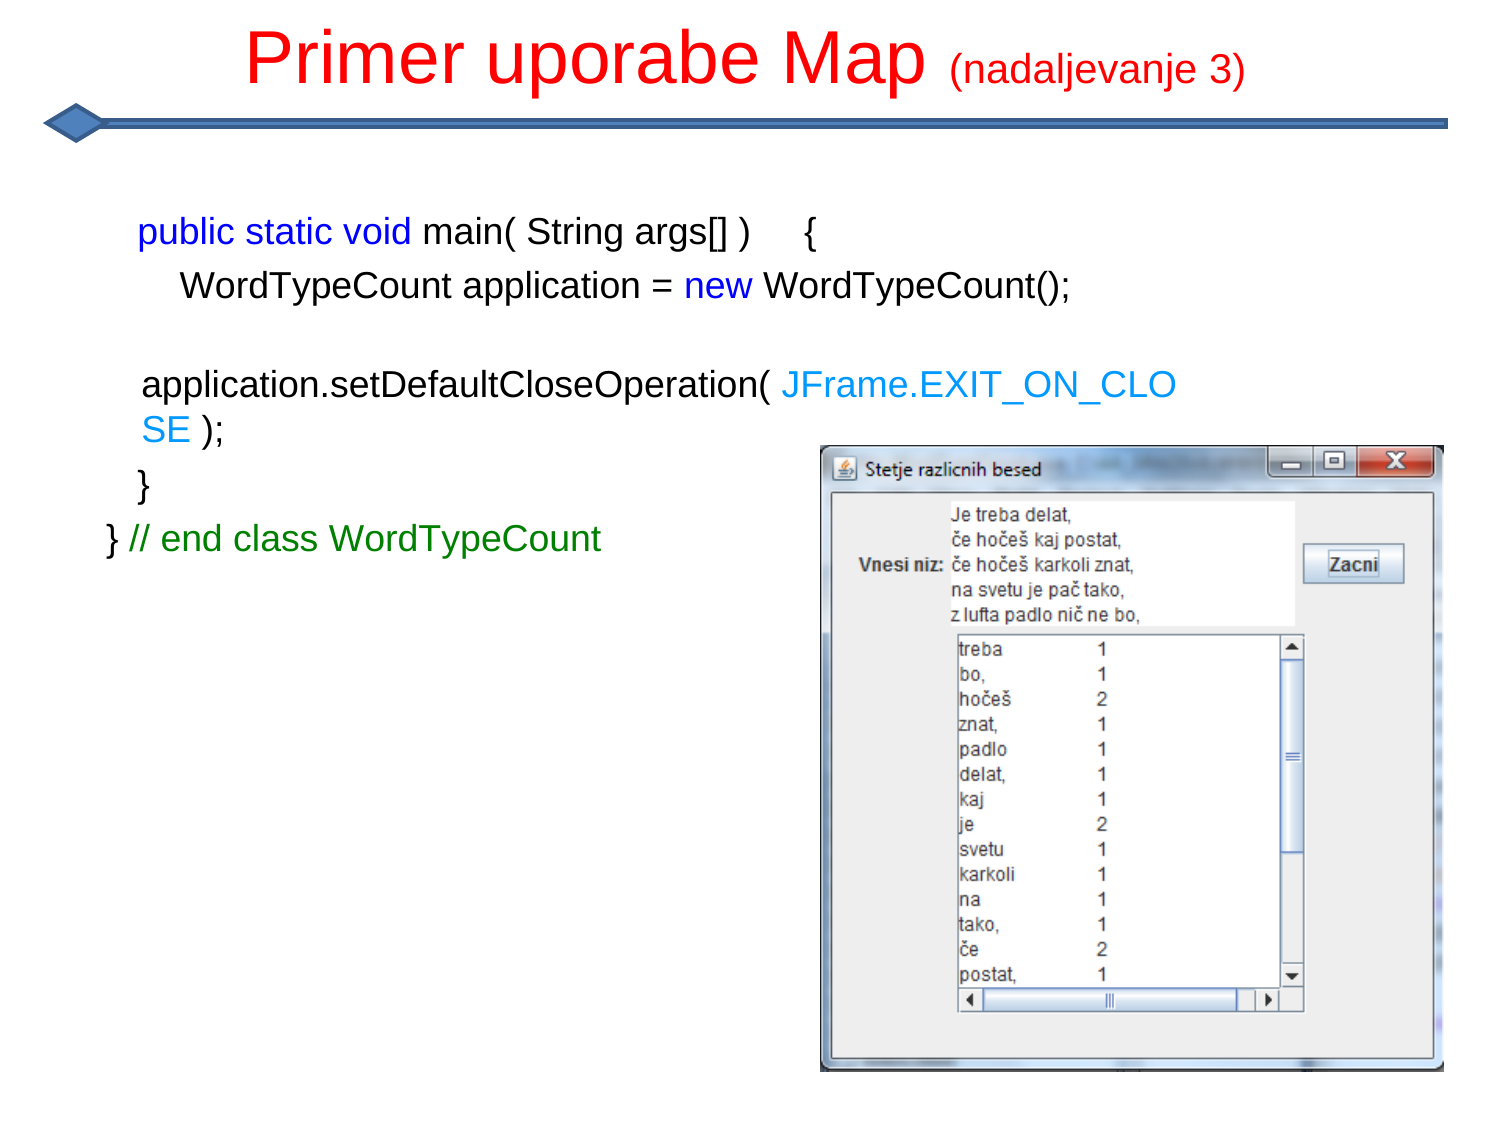

# Primer uporabe Map (nadaljevanje 3)
 public static void main( String args[] ) {
 WordTypeCount application = new WordTypeCount();
 application.setDefaultCloseOperation( JFrame.EXIT_ON_CLOSE );
 }
 } // end class WordTypeCount